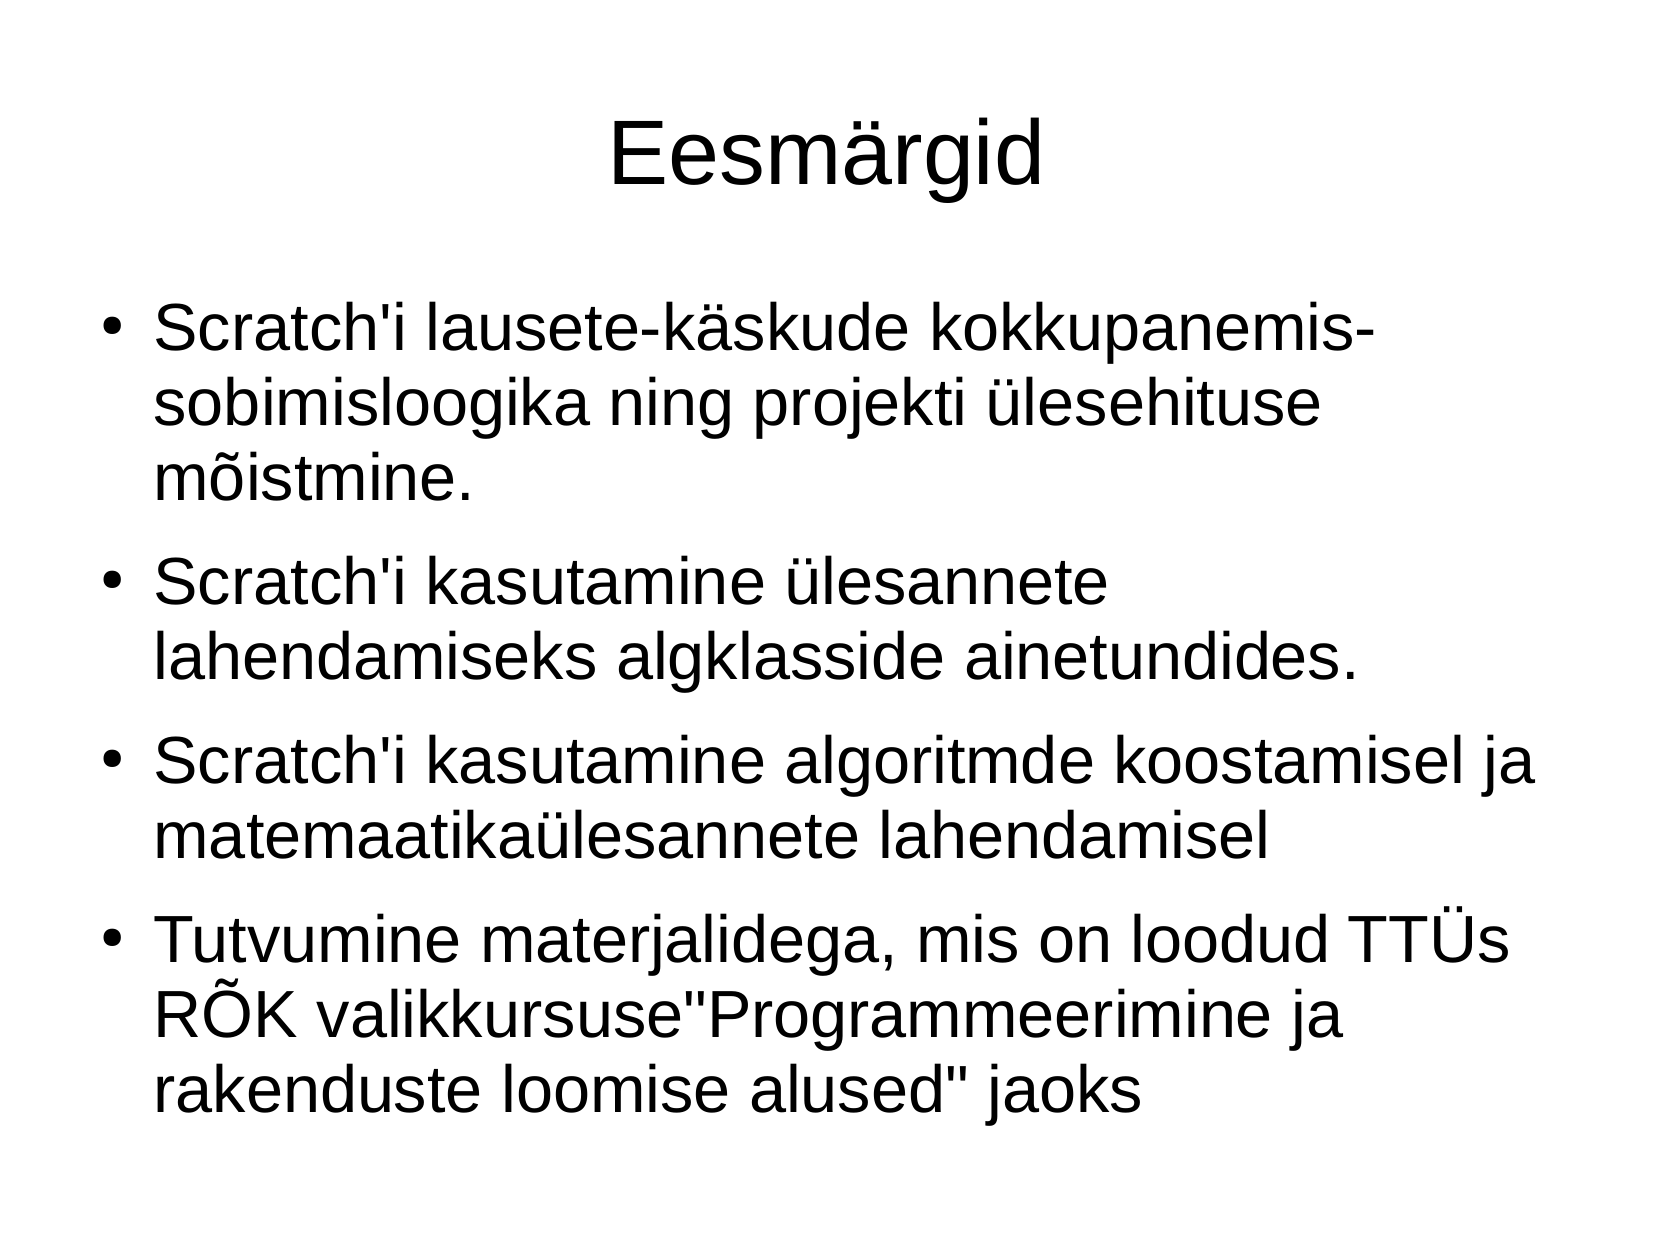

# Eesmärgid
Scratch'i lausete-käskude kokkupanemis-sobimisloogika ning projekti ülesehituse mõistmine.
Scratch'i kasutamine ülesannete lahendamiseks algklasside ainetundides.
Scratch'i kasutamine algoritmde koostamisel ja matemaatikaülesannete lahendamisel
Tutvumine materjalidega, mis on loodud TTÜs RÕK valikkursuse"Programmeerimine ja rakenduste loomise alused" jaoks